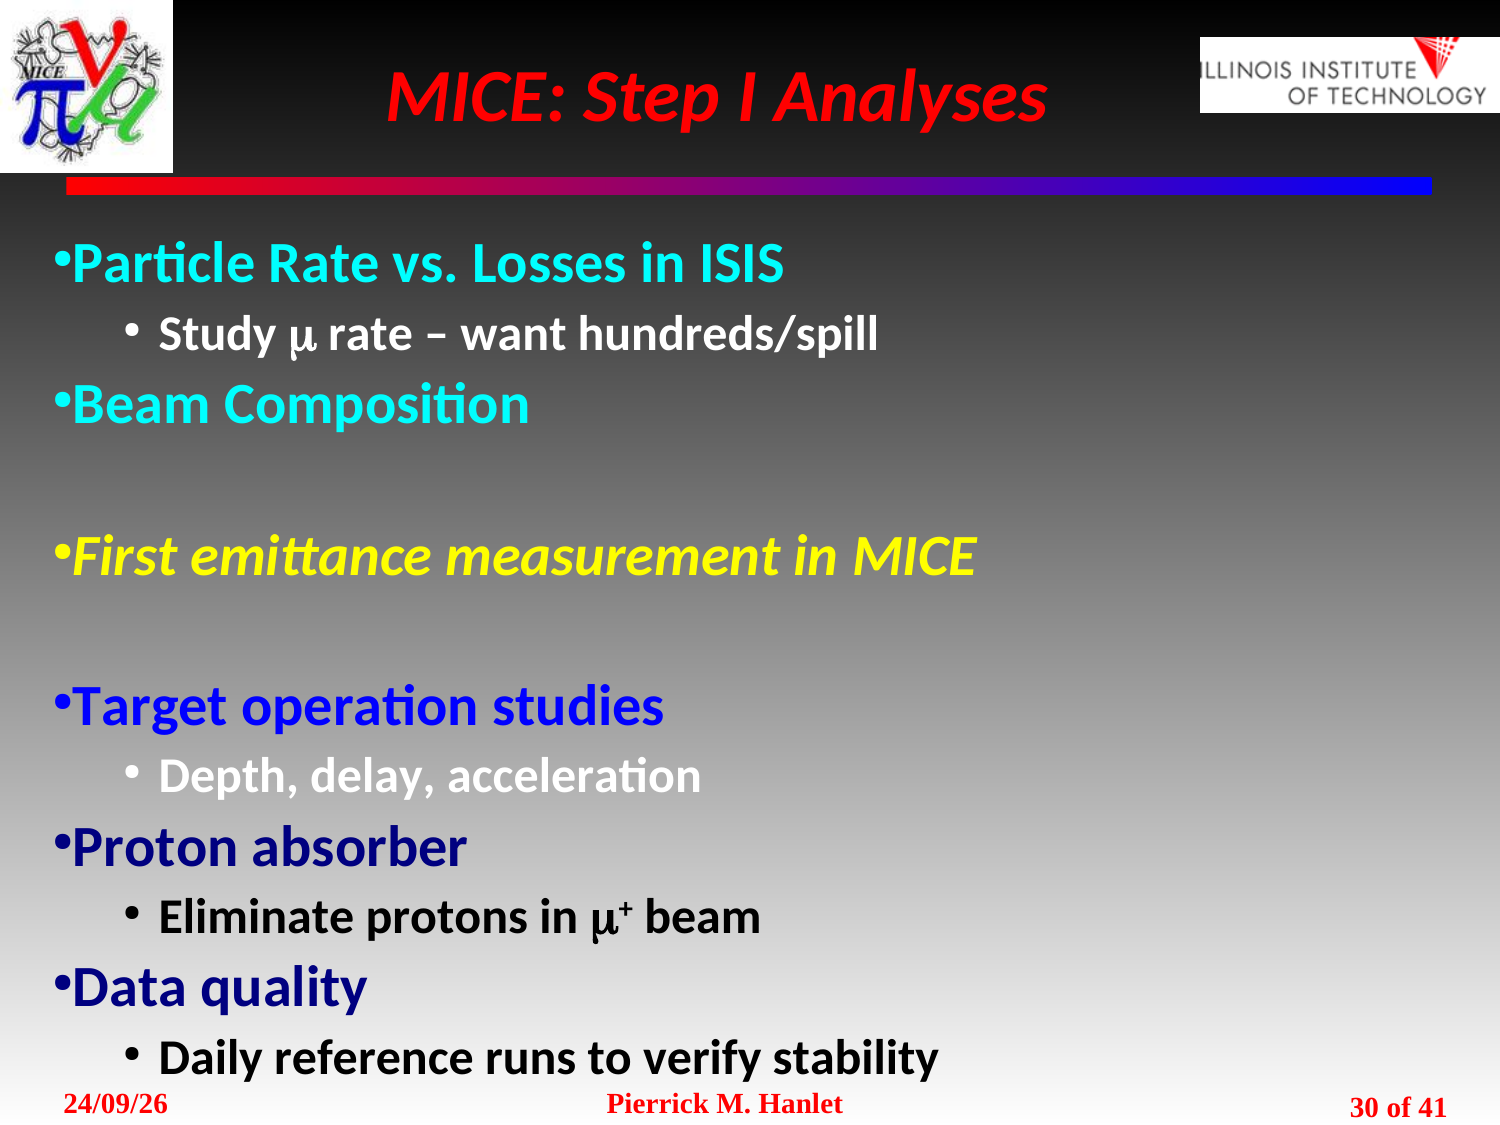

# MICE: Step I Analyses
Particle Rate vs. Losses in ISIS
Study m rate – want hundreds/spill
Beam Composition
First emittance measurement in MICE
Target operation studies
Depth, delay, acceleration
Proton absorber
Eliminate protons in m+ beam
Data quality
Daily reference runs to verify stability
30
Pierrick Hanlet